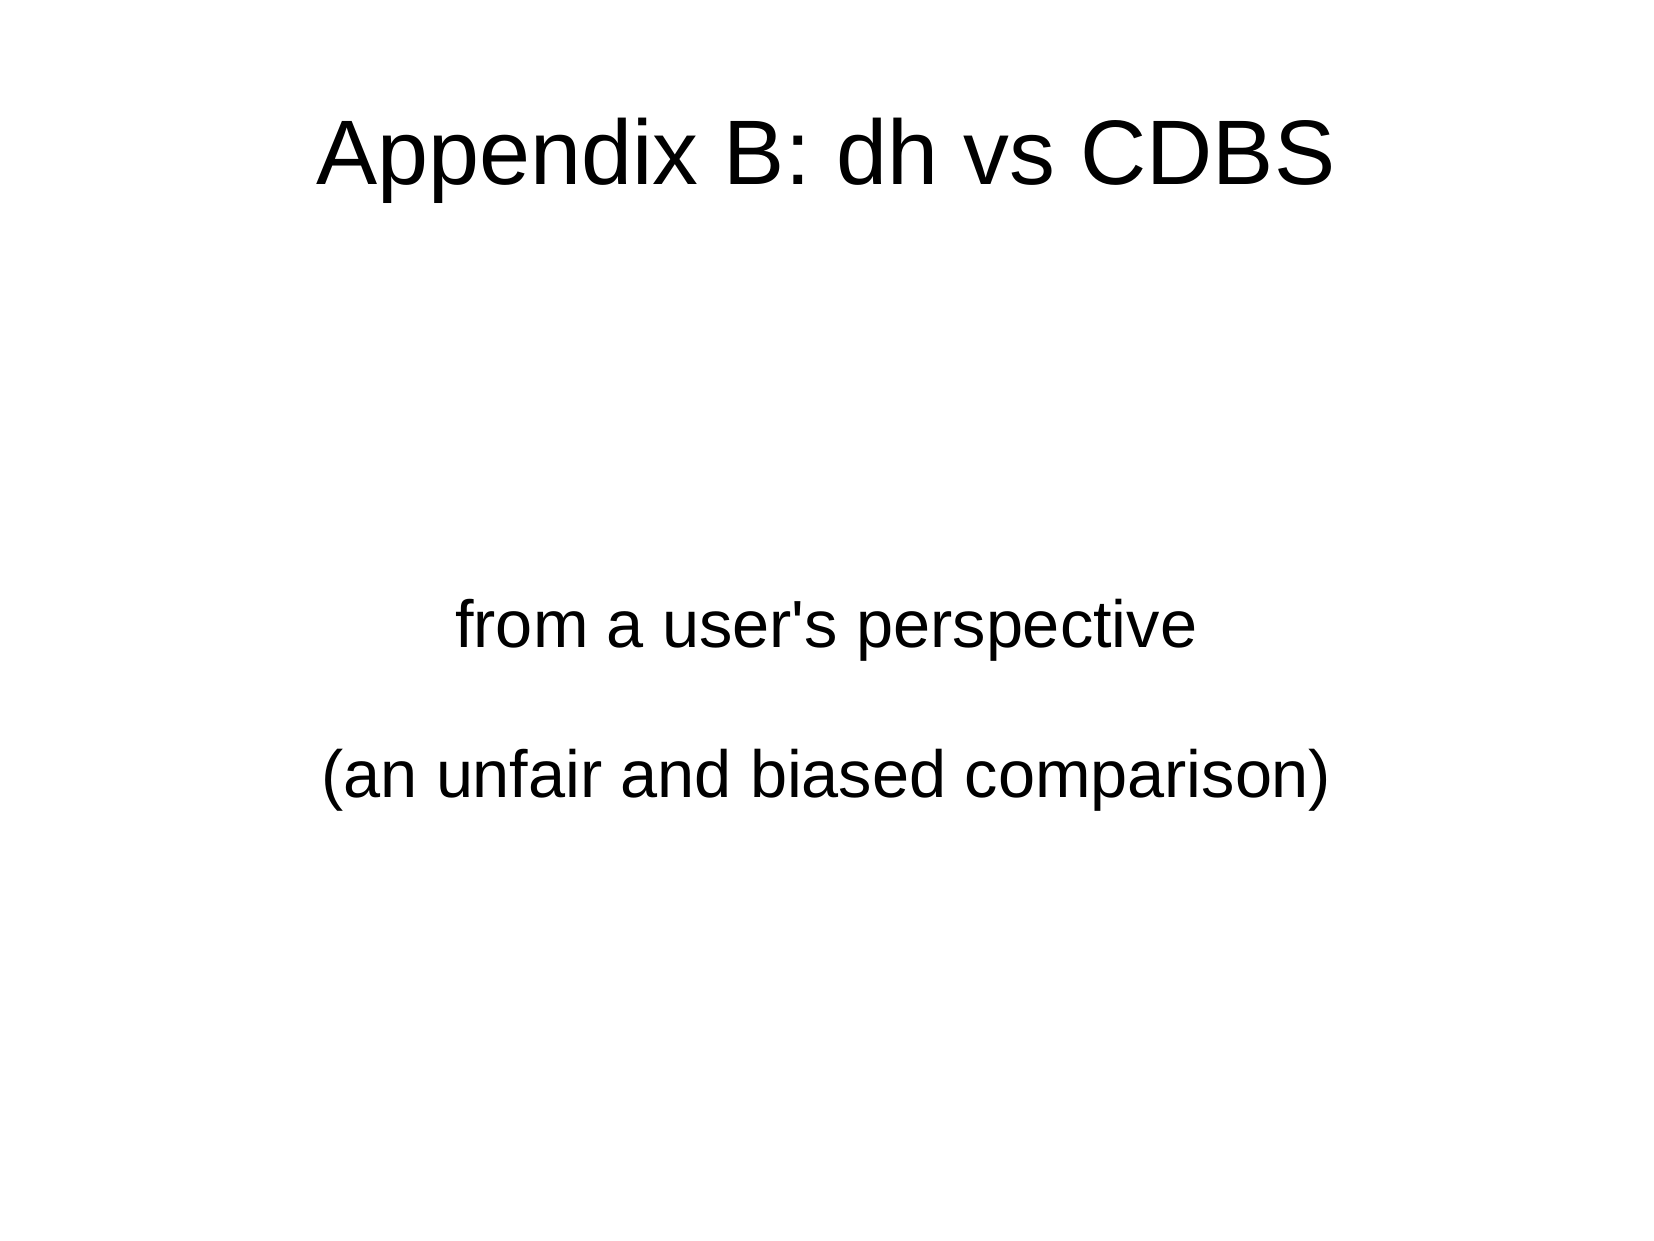

# Appendix B: dh vs CDBS
from a user's perspective
(an unfair and biased comparison)